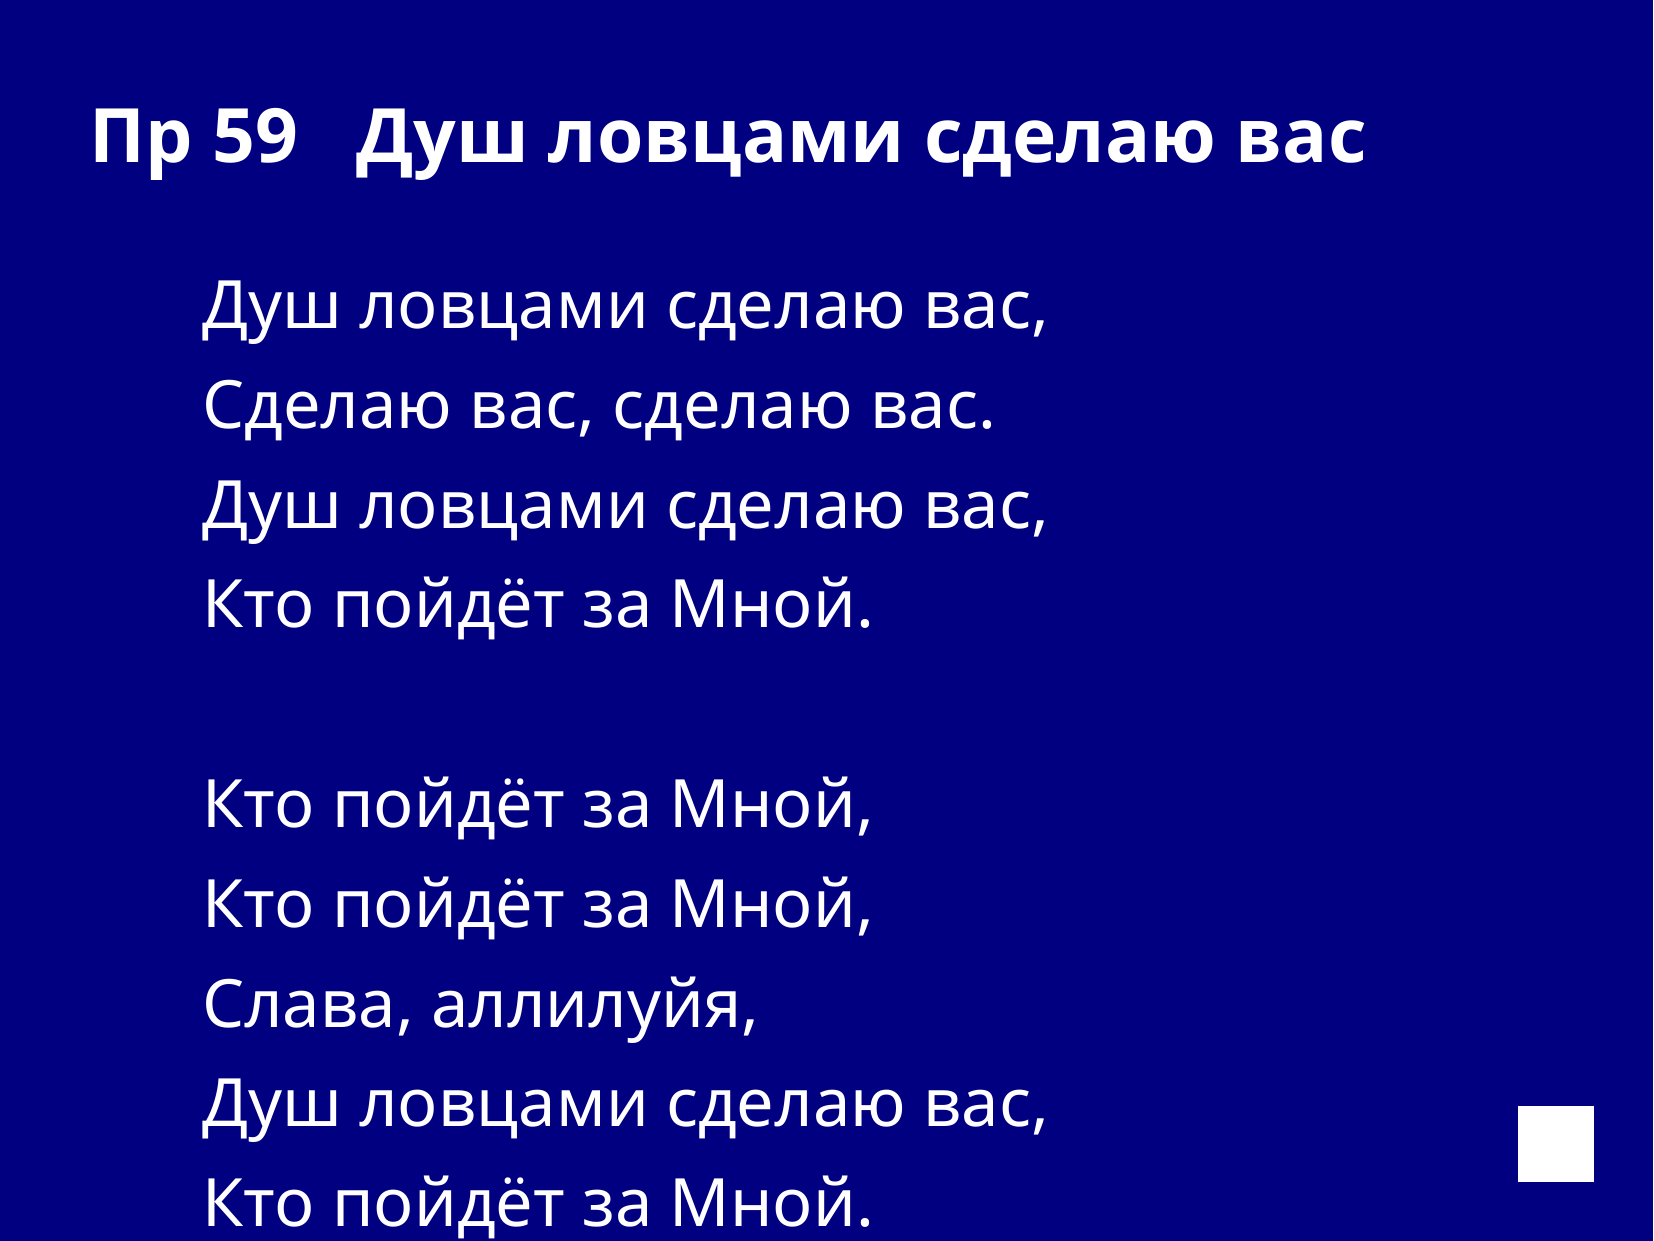

Пр 59 Душ ловцами сделаю вас
	Душ ловцами сделаю вас,
	Сделаю вас, сделаю вас.
	Душ ловцами сделаю вас,
	Кто пойдёт за Мной.
	Кто пойдёт за Мной,
	Кто пойдёт за Мной,
	Слава, аллилуйя,
	Душ ловцами сделаю вас,
	Кто пойдёт за Мной.